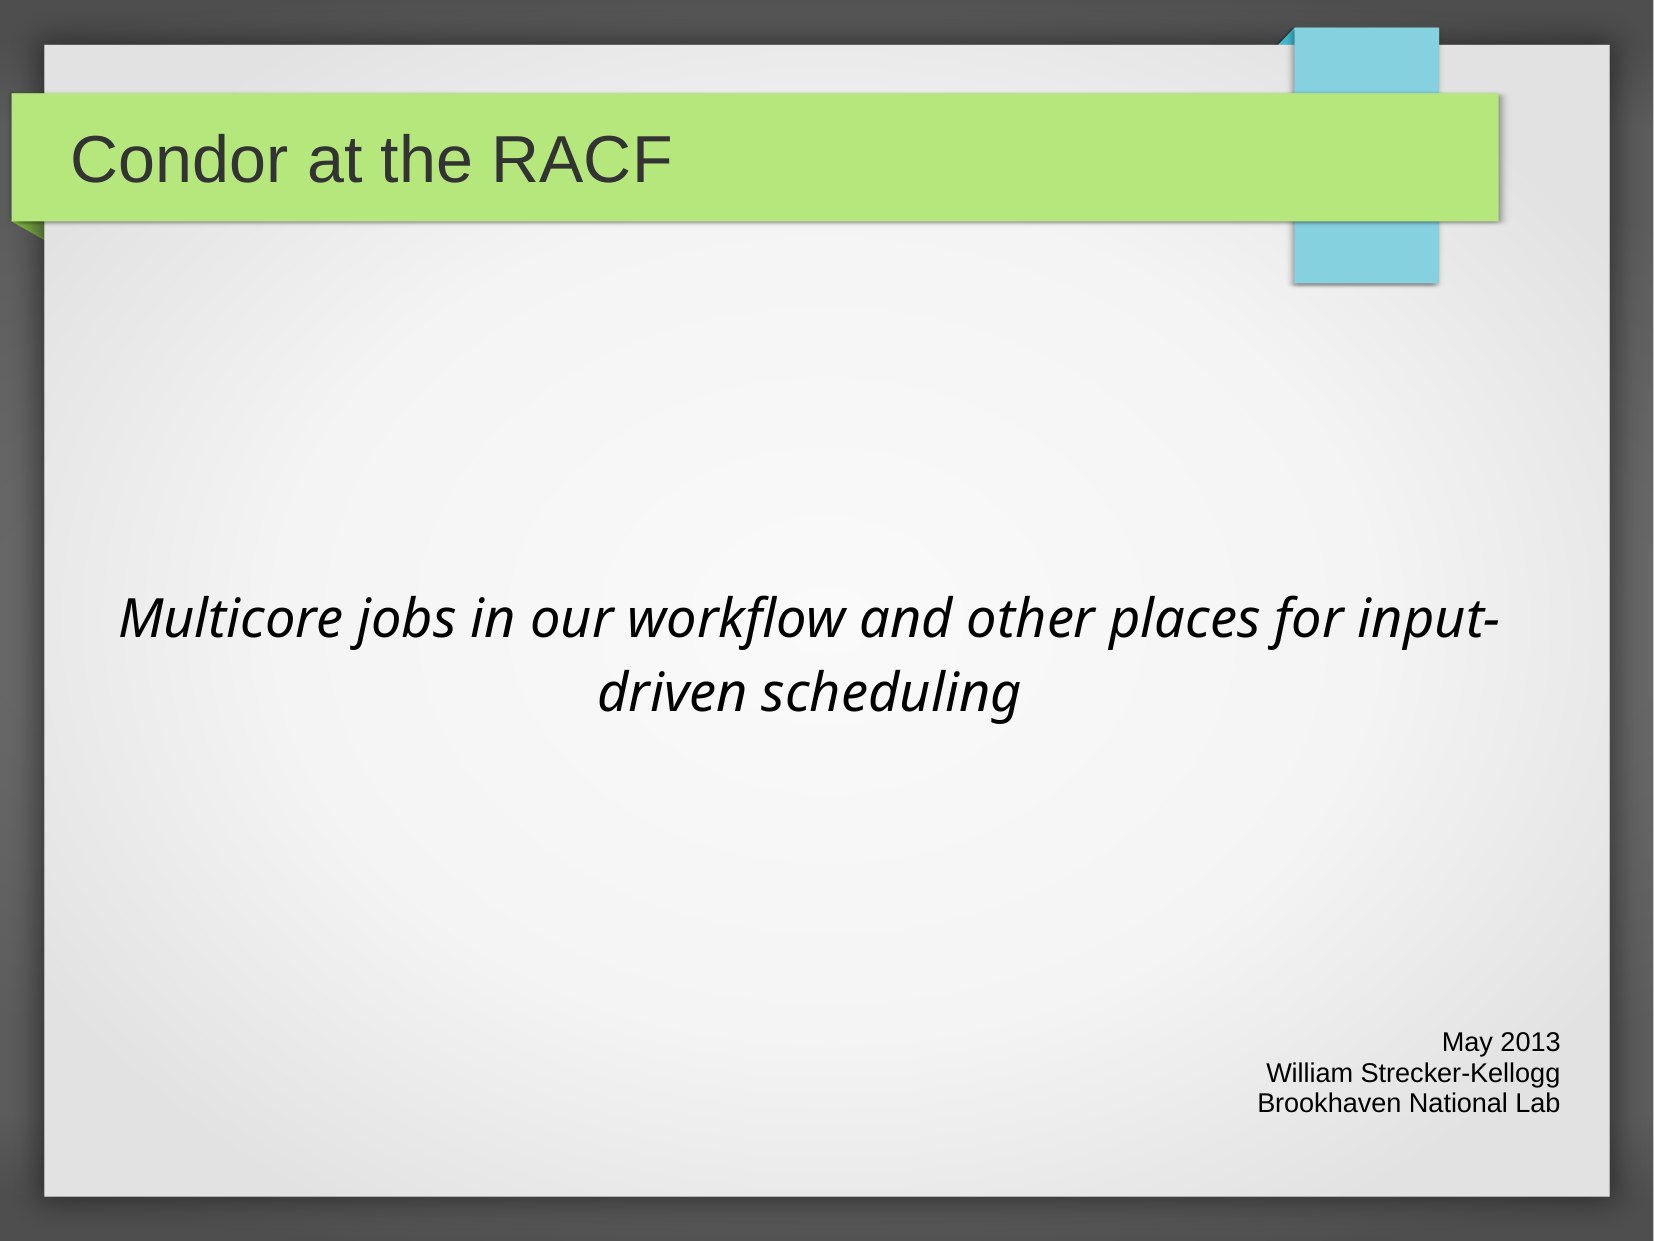

# Condor at the RACF
Multicore jobs in our workflow and other places for input-driven scheduling
May 2013
William Strecker-Kellogg
Brookhaven National Lab